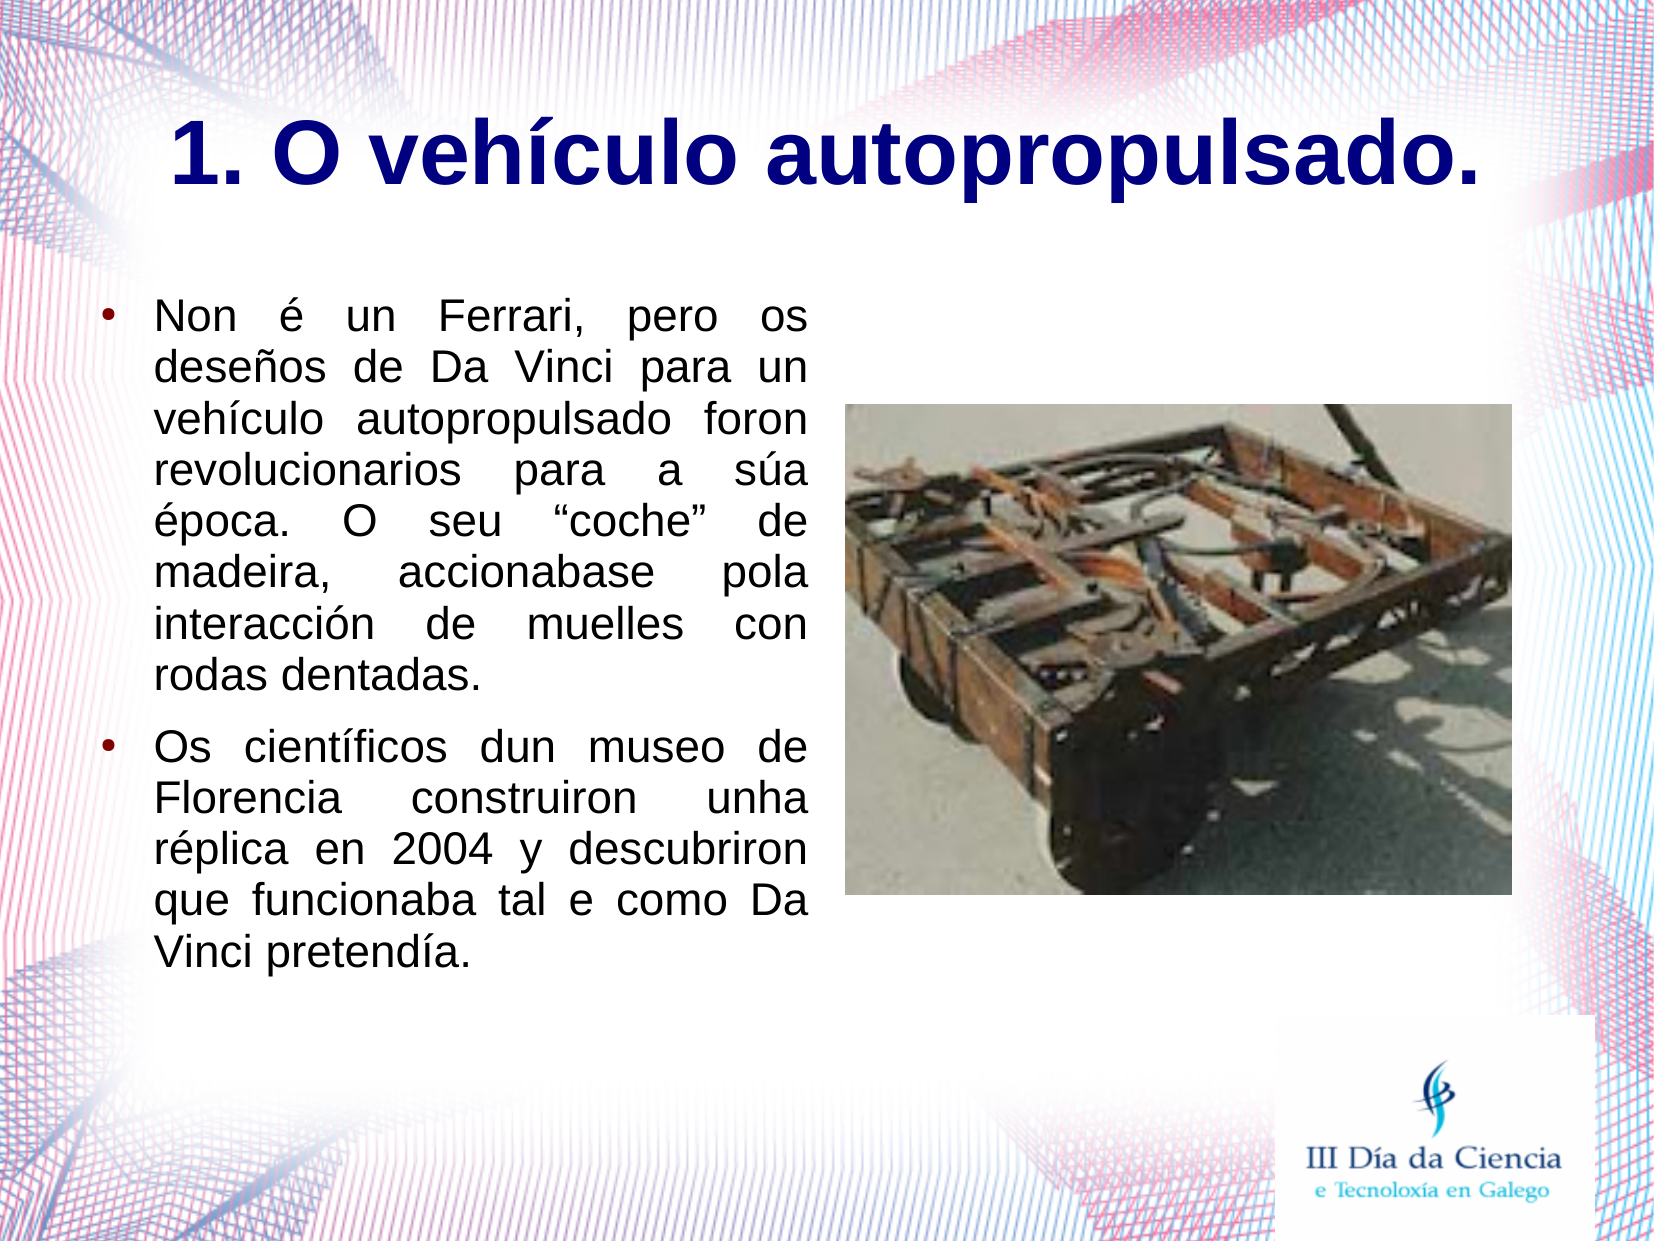

# 1. O vehículo autopropulsado.
Non é un Ferrari, pero os deseños de Da Vinci para un vehículo autopropulsado foron revolucionarios para a súa época. O seu “coche” de madeira, accionabase pola interacción de muelles con rodas dentadas.
Os científicos dun museo de Florencia construiron unha réplica en 2004 y descubriron que funcionaba tal e como Da Vinci pretendía.